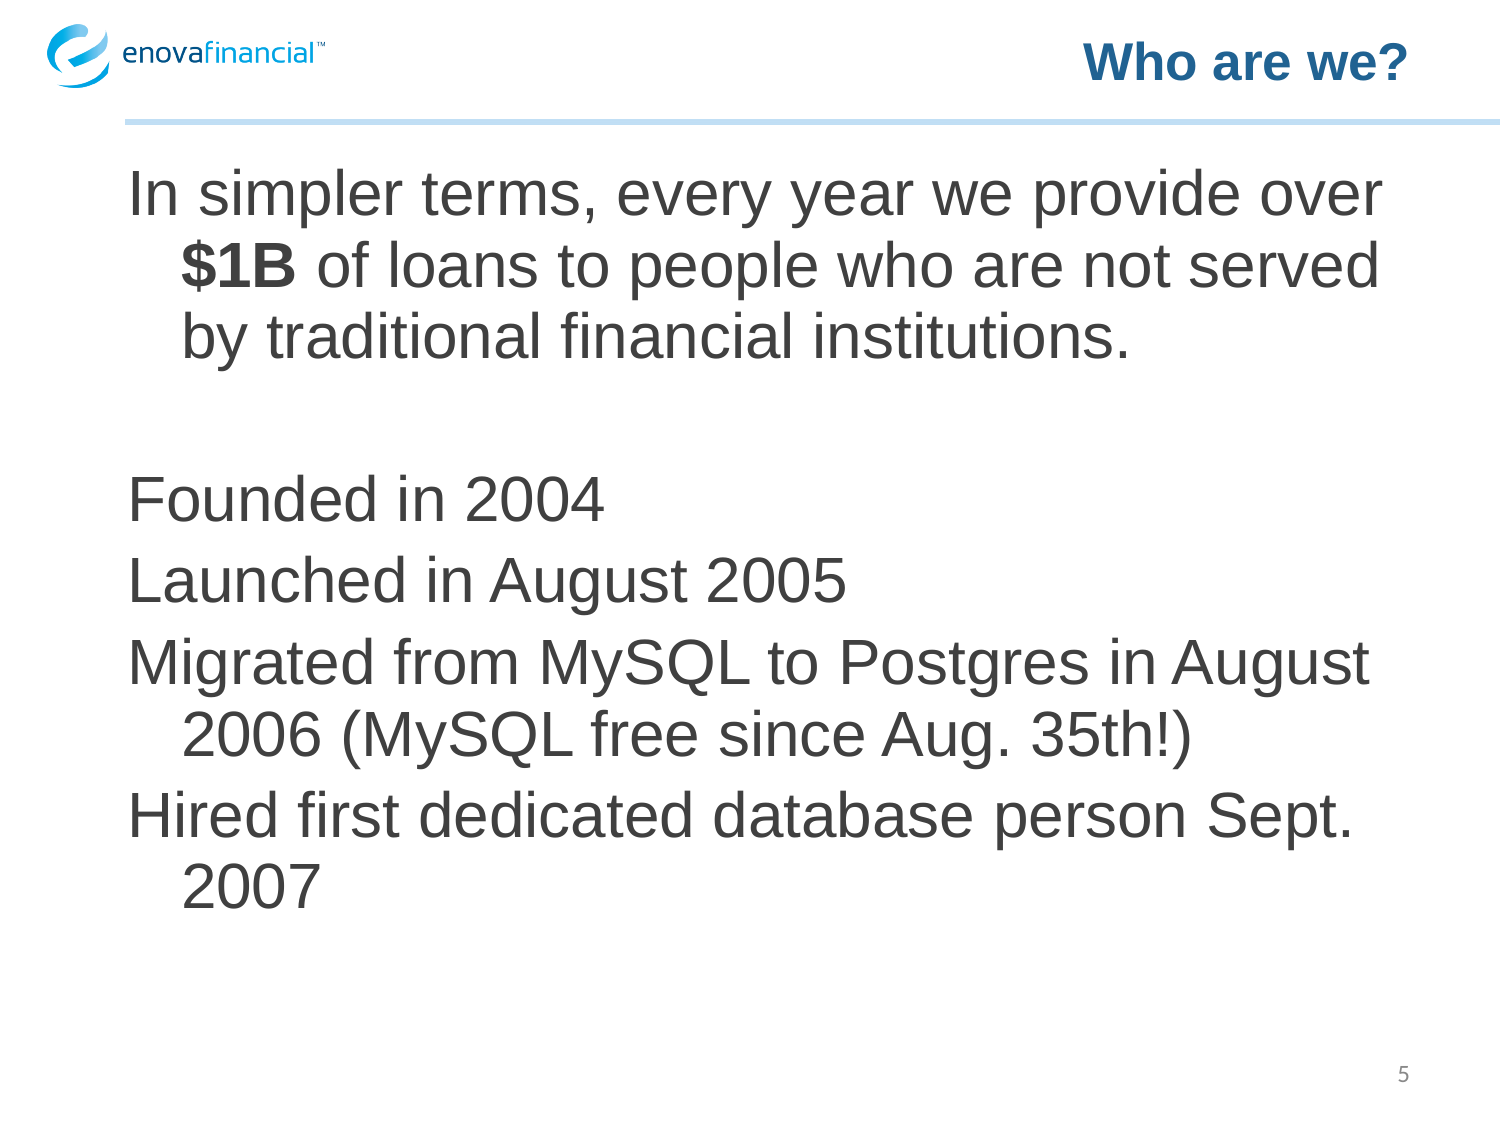

Who are we?
# In simpler terms, every year we provide over $1B of loans to people who are not served by traditional financial institutions.
Founded in 2004
Launched in August 2005
Migrated from MySQL to Postgres in August 2006 (MySQL free since Aug. 35th!)
Hired first dedicated database person Sept. 2007